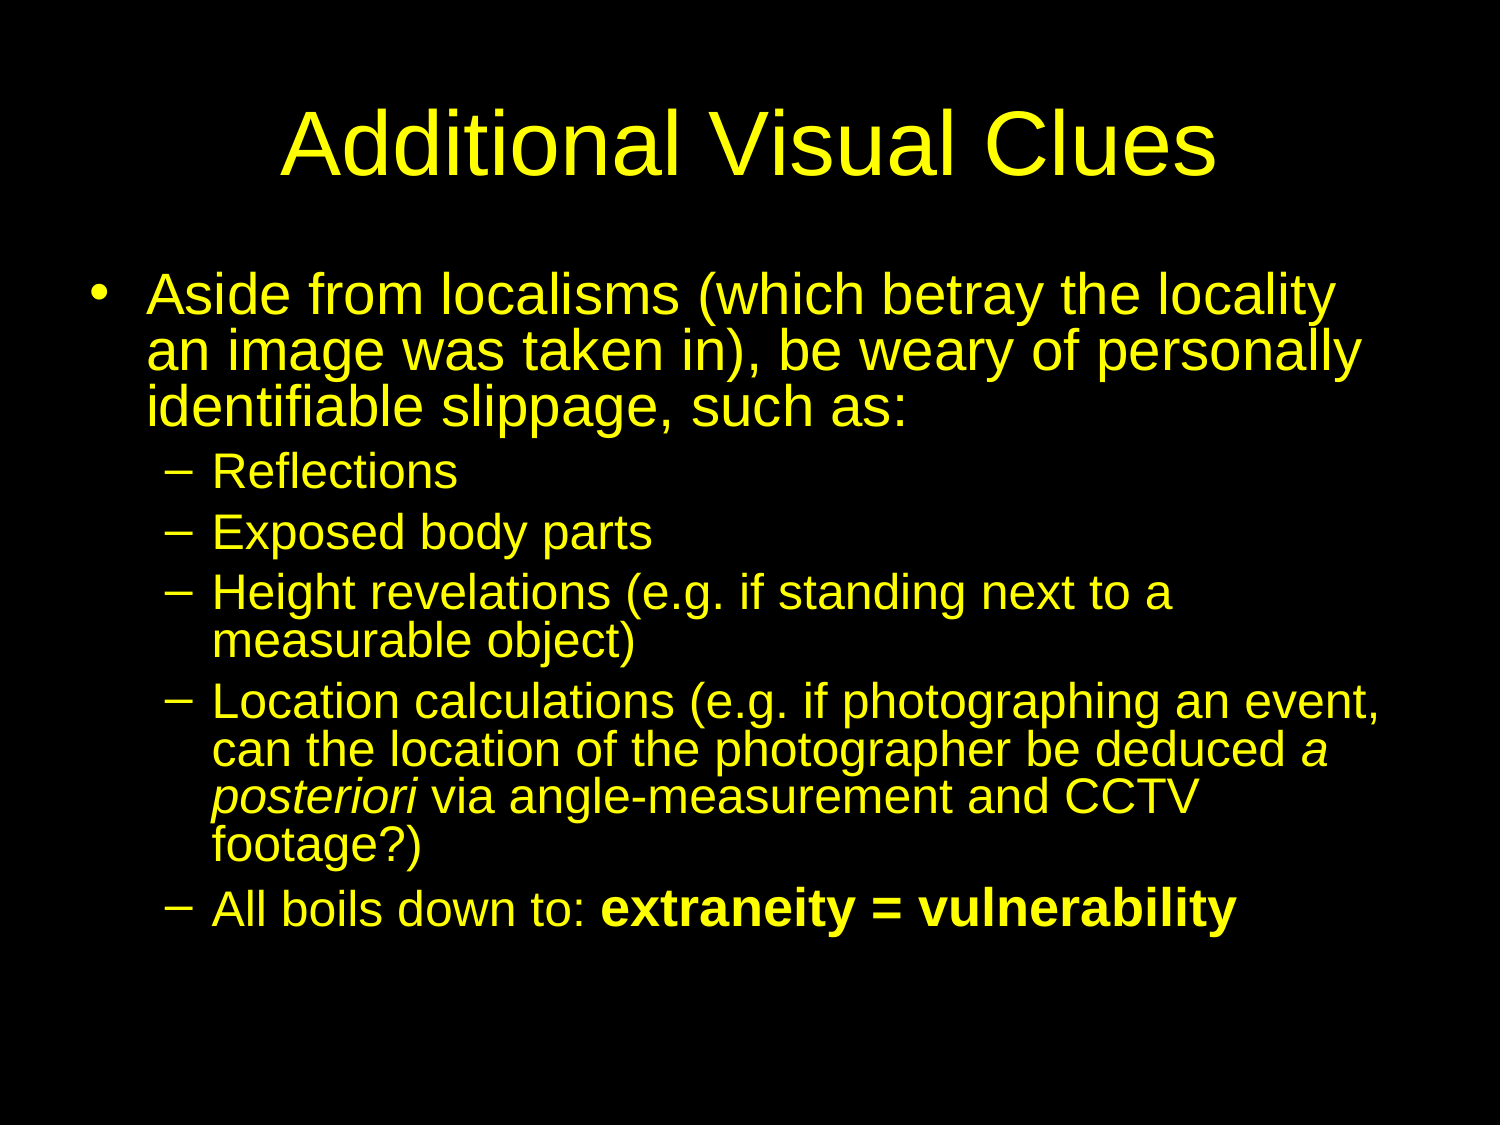

# Additional Visual Clues
Aside from localisms (which betray the locality an image was taken in), be weary of personally identifiable slippage, such as:
Reflections
Exposed body parts
Height revelations (e.g. if standing next to a measurable object)
Location calculations (e.g. if photographing an event, can the location of the photographer be deduced a posteriori via angle-measurement and CCTV footage?)
All boils down to: extraneity = vulnerability